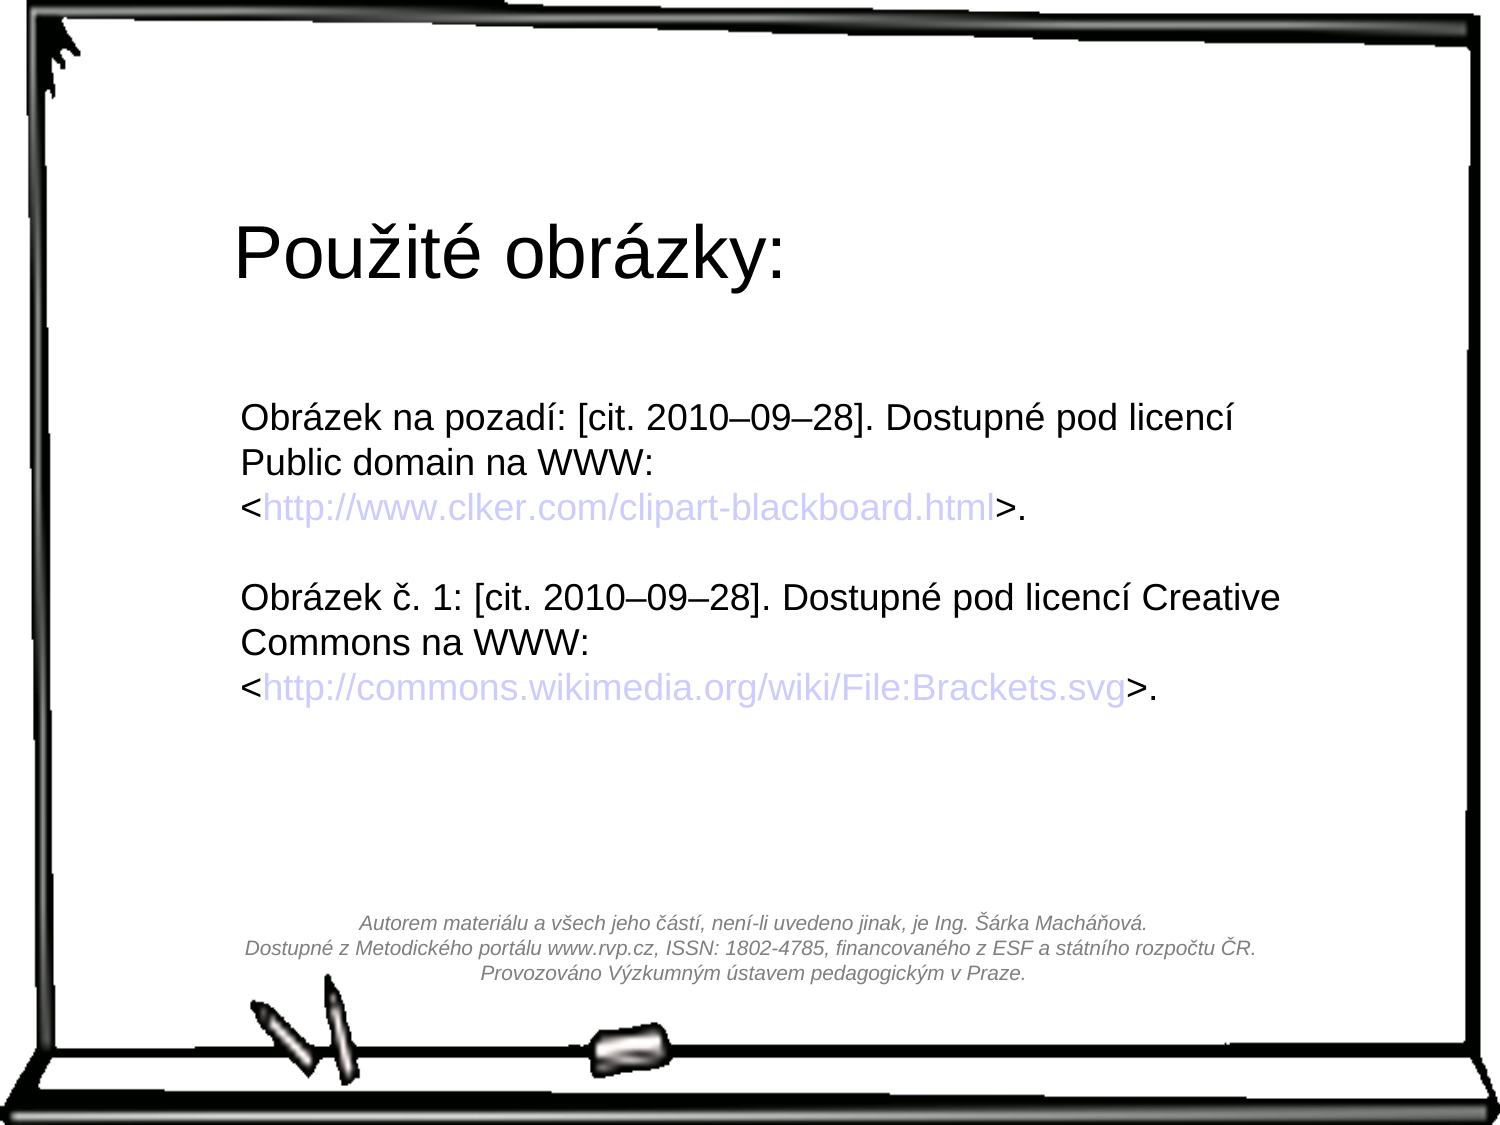

Použité obrázky:
Obrázek na pozadí: [cit. 2010–09–28]. Dostupné pod licencí Public domain na WWW:
<http://www.clker.com/clipart-blackboard.html>.
Obrázek č. 1: [cit. 2010–09–28]. Dostupné pod licencí Creative Commons na WWW:
<http://commons.wikimedia.org/wiki/File:Brackets.svg>.
Autorem materiálu a všech jeho částí, není-li uvedeno jinak, je Ing. Šárka Macháňová.
Dostupné z Metodického portálu www.rvp.cz, ISSN: 1802-4785, financovaného z ESF a státního rozpočtu ČR.
Provozováno Výzkumným ústavem pedagogickým v Praze.